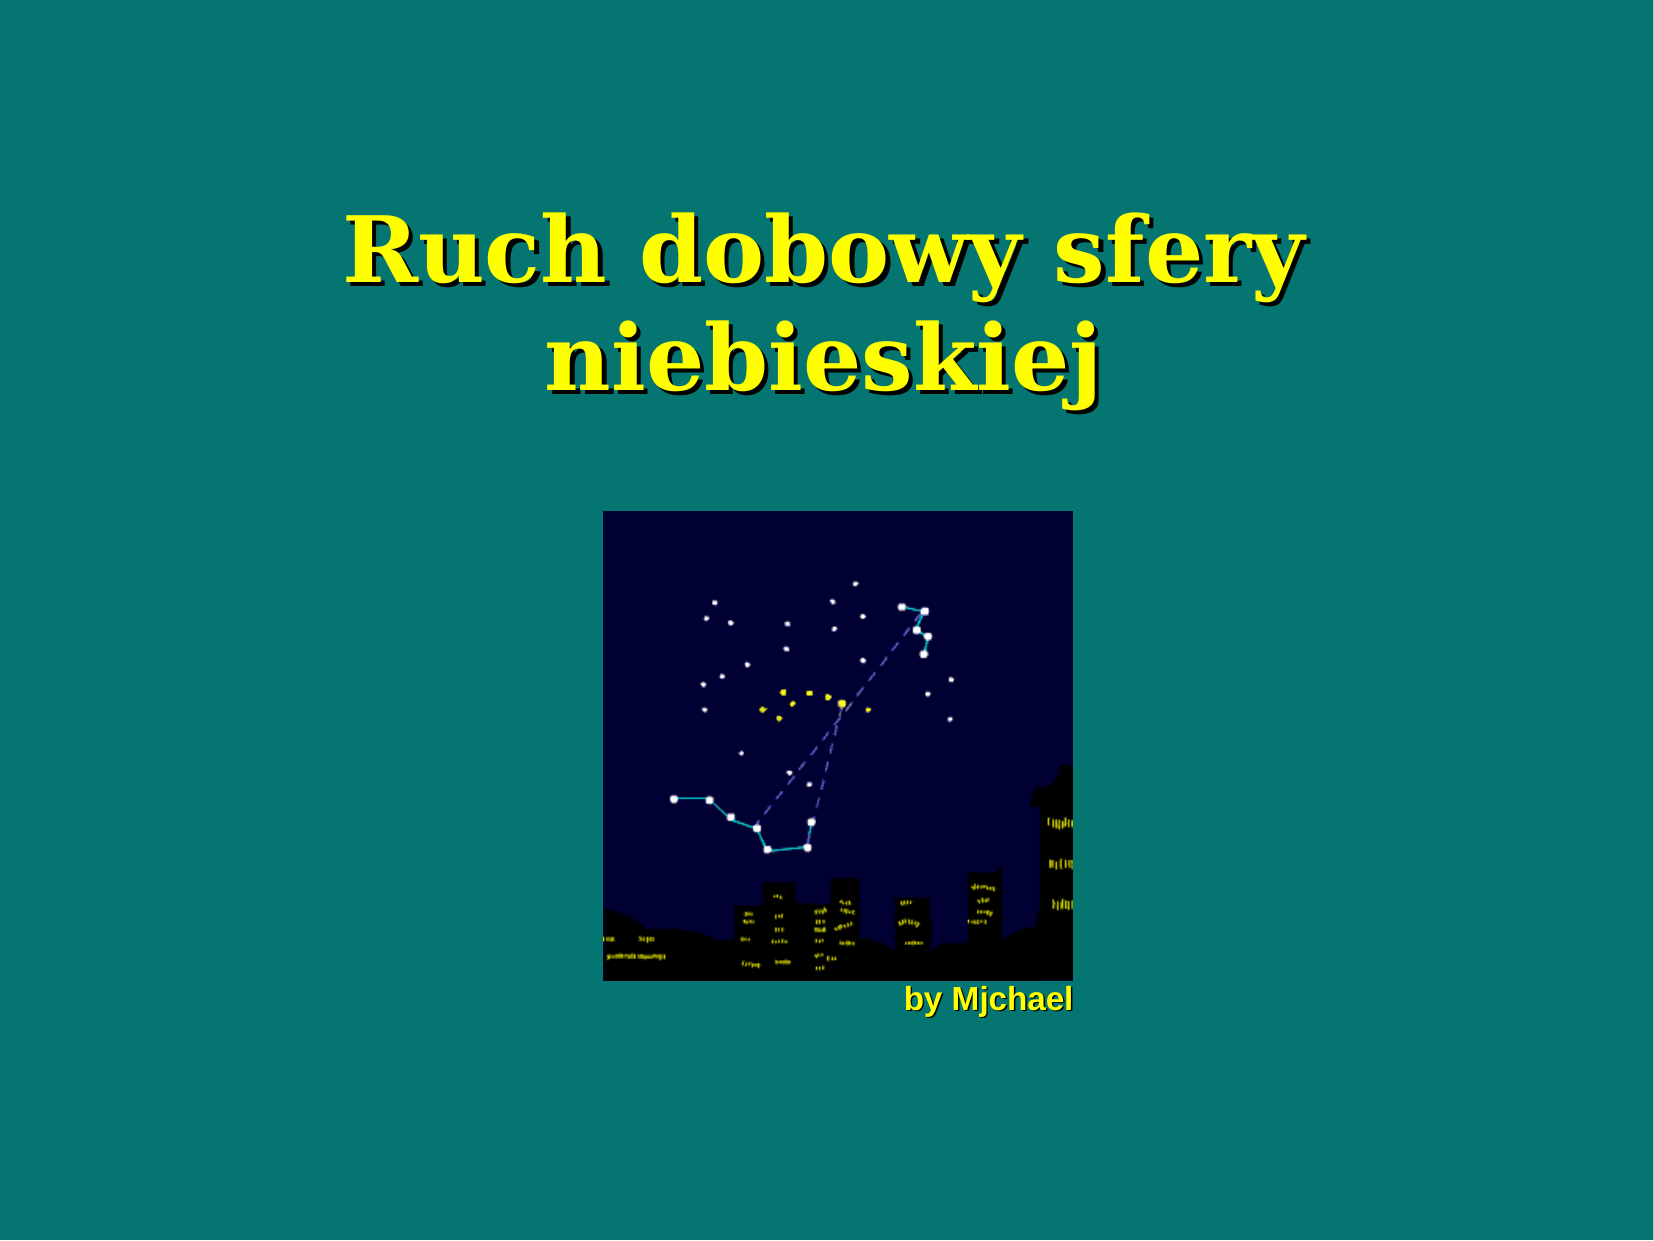

# Ruch dobowy sfery niebieskiej
by Mjchael